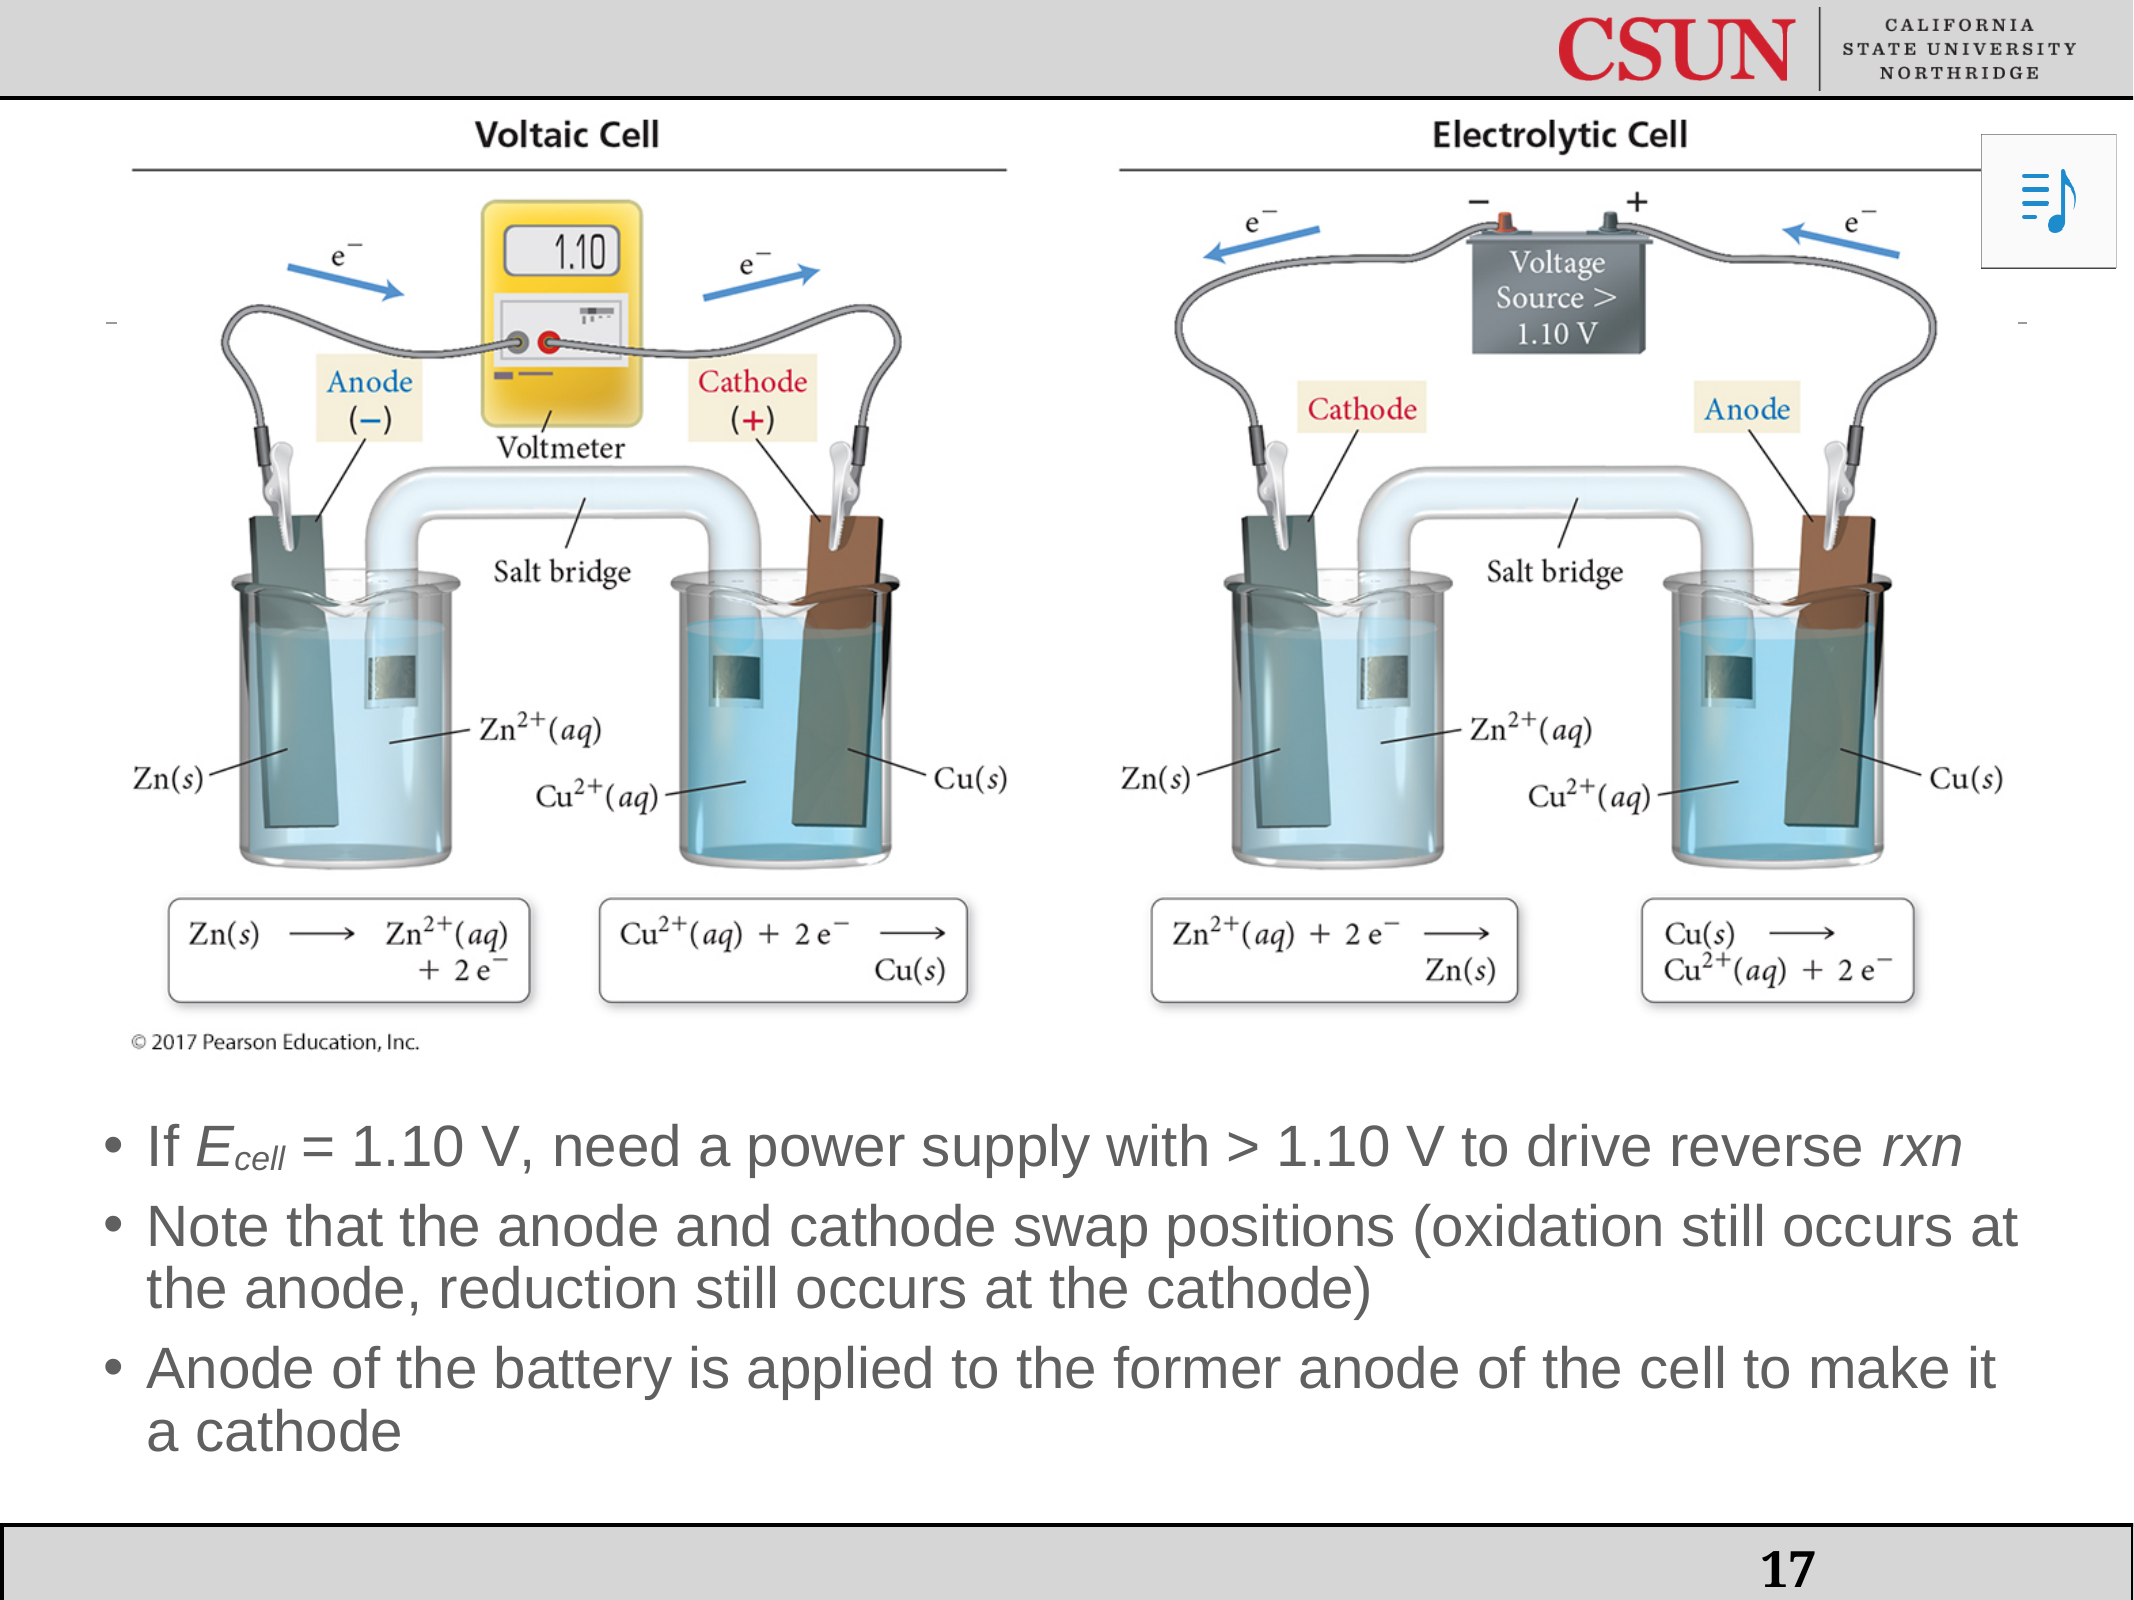

# If Ecell = 1.10 V, need a power supply with > 1.10 V to drive reverse rxn
Note that the anode and cathode swap positions (oxidation still occurs at the anode, reduction still occurs at the cathode)
Anode of the battery is applied to the former anode of the cell to make it a cathode
17